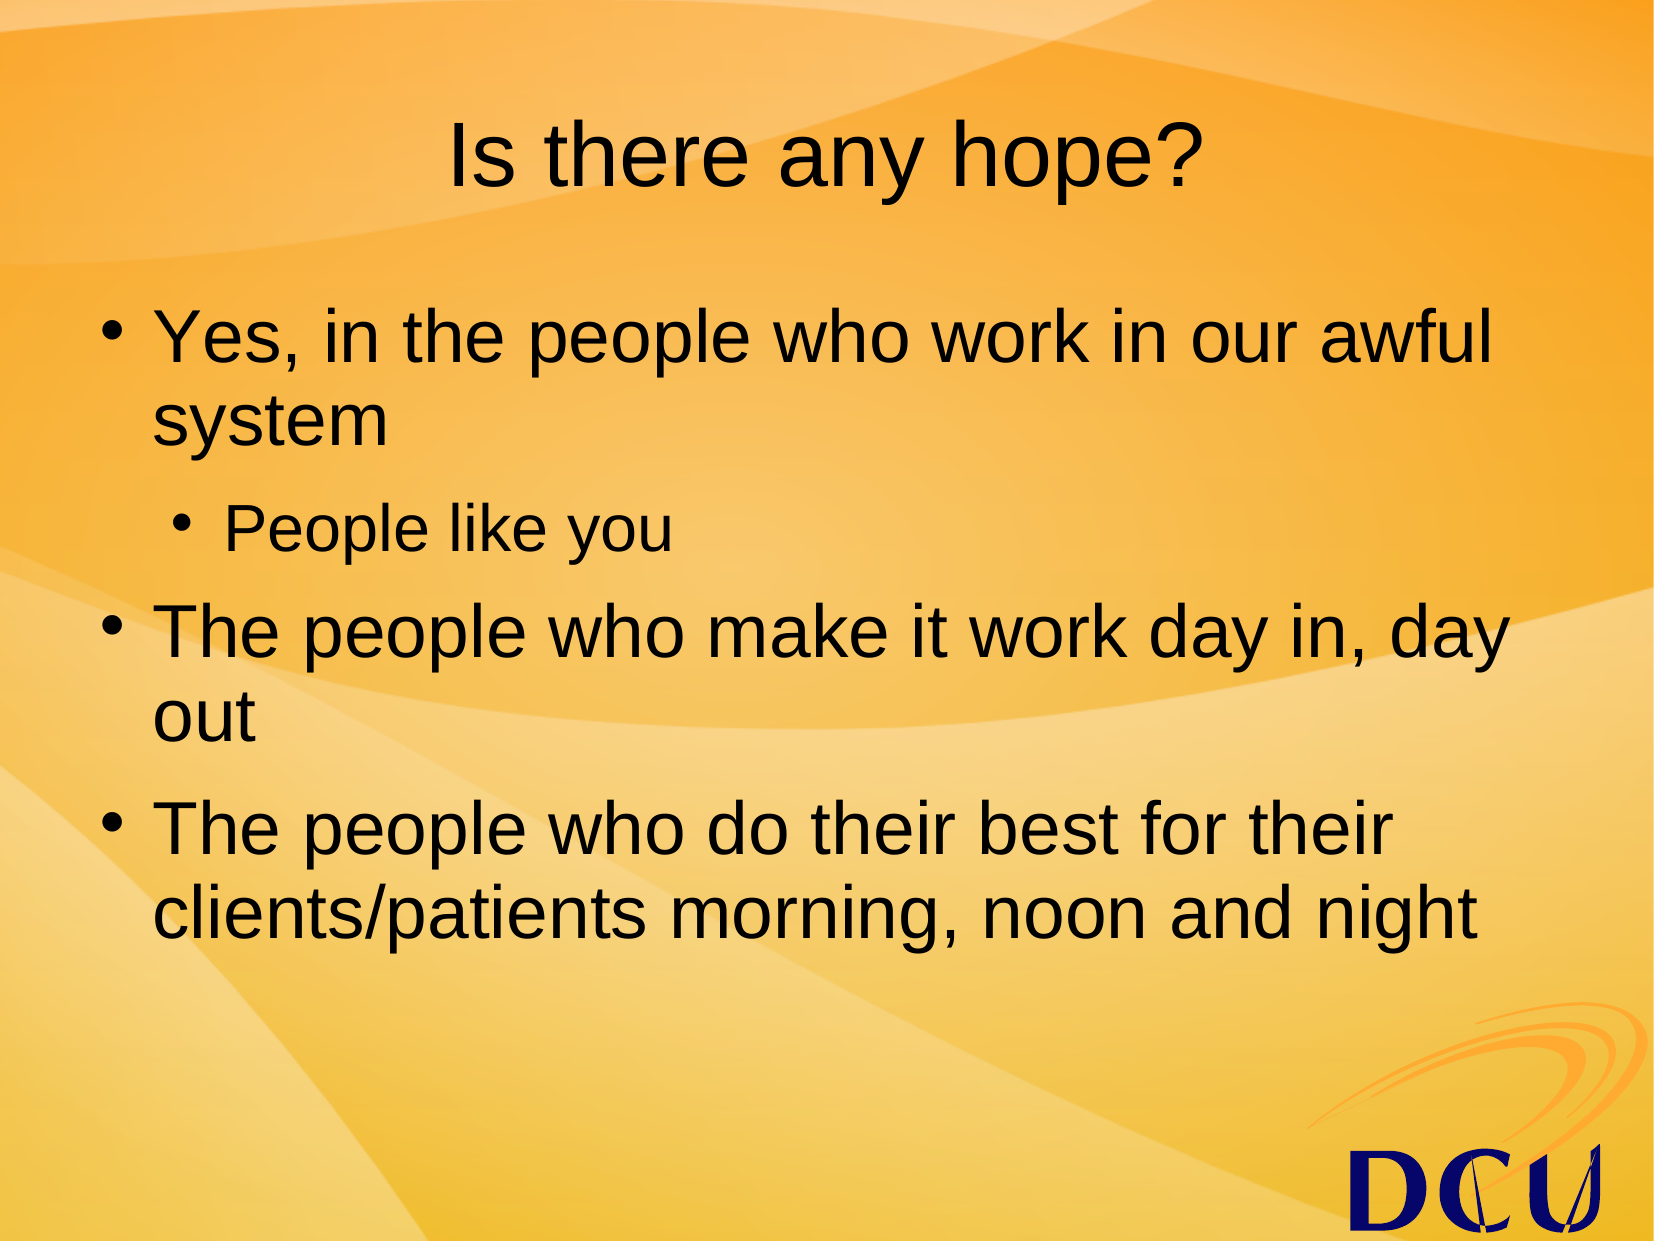

# Is there any hope?
Yes, in the people who work in our awful system
People like you
The people who make it work day in, day out
The people who do their best for their clients/patients morning, noon and night